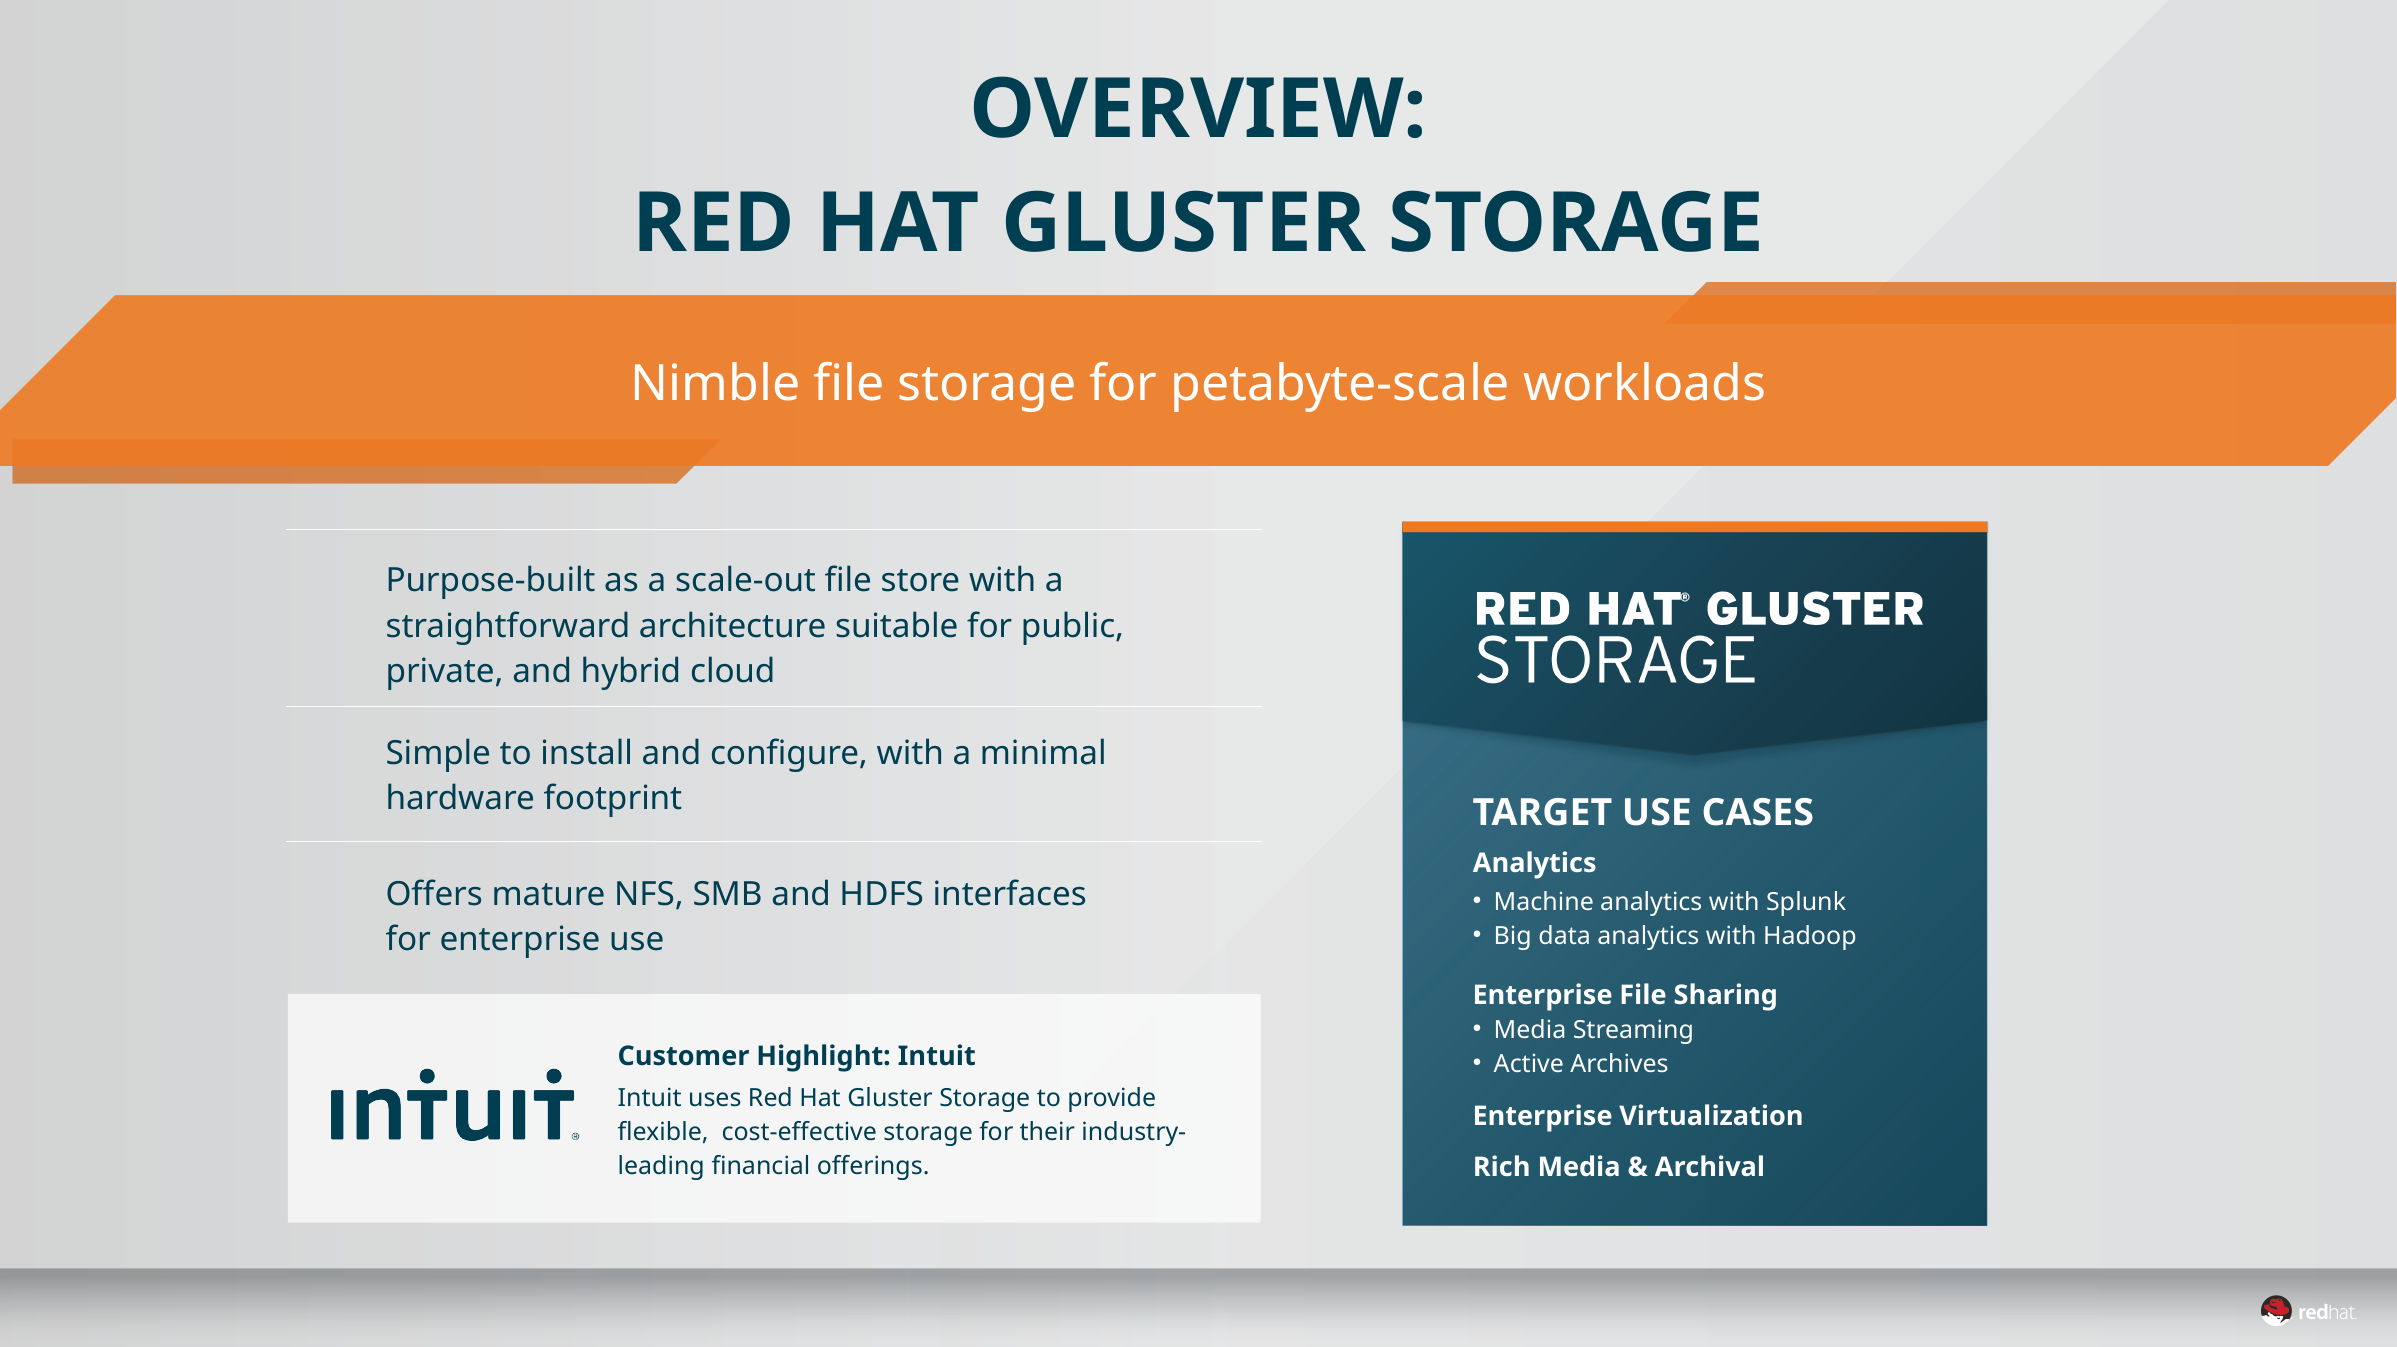

OVERVIEW:
RED HAT GLUSTER STORAGE
Nimble file storage for petabyte-scale workloads
Purpose-built as a scale-out file store with a straightforward architecture suitable for public, private, and hybrid cloud
Simple to install and configure, with a minimal hardware footprint
TARGET USE CASES
Analytics
Offers mature NFS, SMB and HDFS interfaces for enterprise use
Machine analytics with Splunk
Big data analytics with Hadoop
Enterprise File Sharing
Media Streaming
Active Archives
Customer Highlight: Intuit
Intuit uses Red Hat Gluster Storage to provide flexible, cost-effective storage for their industry-leading financial offerings.
Enterprise Virtualization
Rich Media & Archival